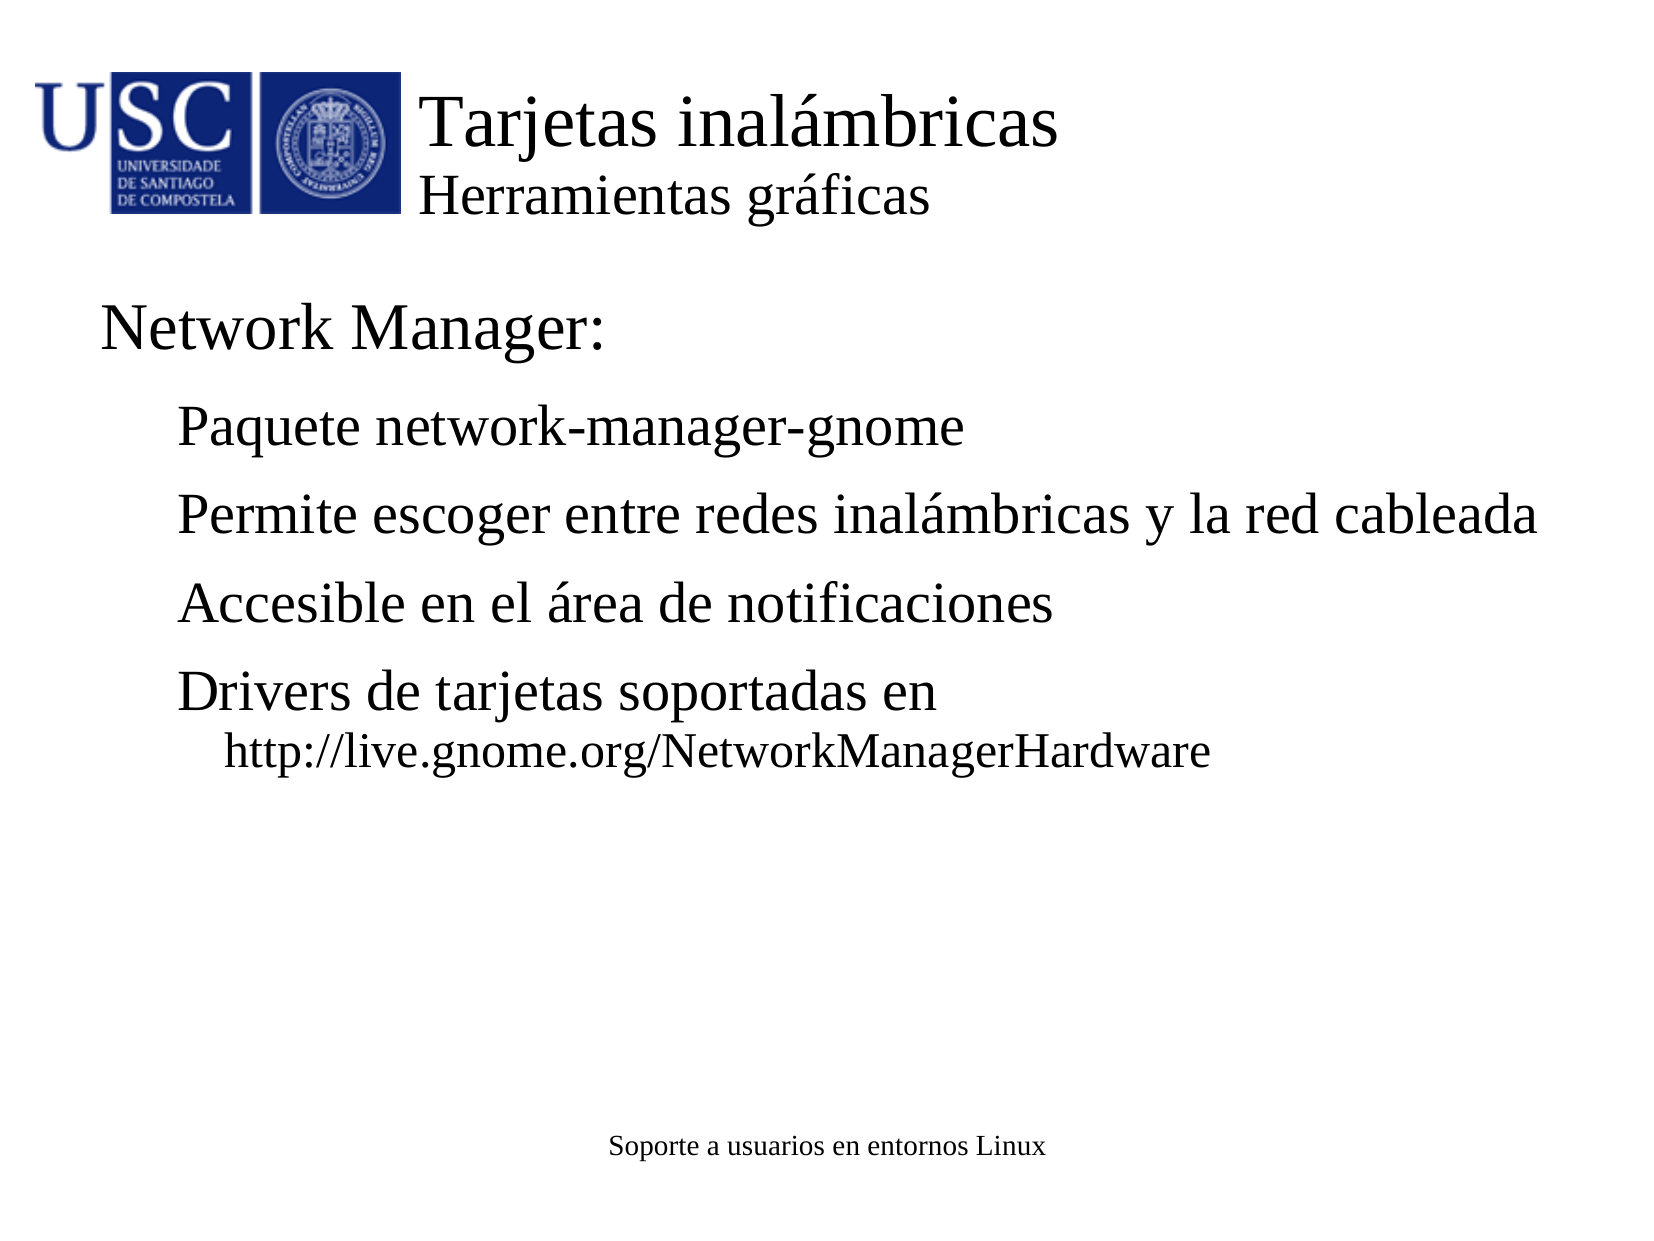

# Tarjetas inalámbricas Herramientas gráficas
Network Manager:
Paquete network-manager-gnome
Permite escoger entre redes inalámbricas y la red cableada
Accesible en el área de notificaciones
Drivers de tarjetas soportadas en http://live.gnome.org/NetworkManagerHardware